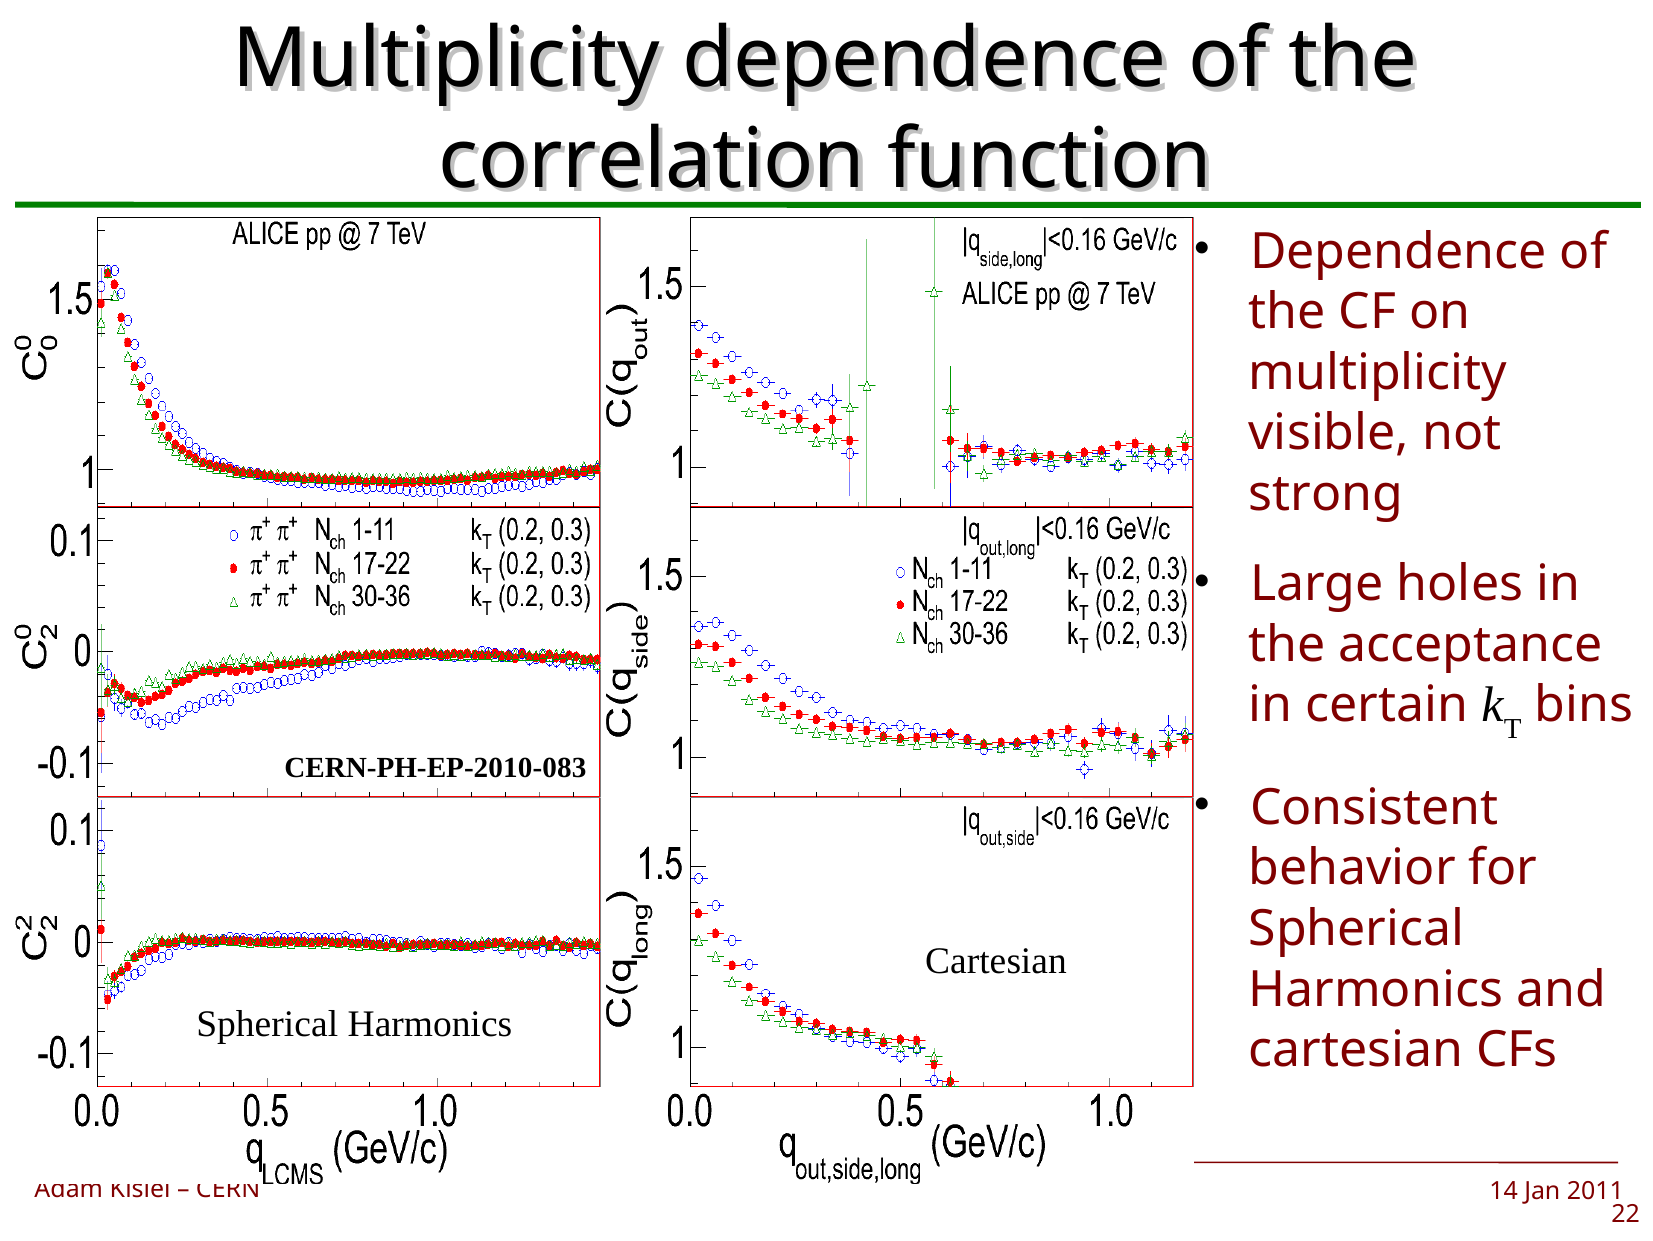

# Multiplicity dependence of the correlation function
Dependence of the CF on multiplicity visible, not strong
Large holes in the acceptance in certain kT bins
Consistent behavior for Spherical Harmonics and cartesian CFs
CERN-PH-EP-2010-083
Cartesian
Spherical Harmonics